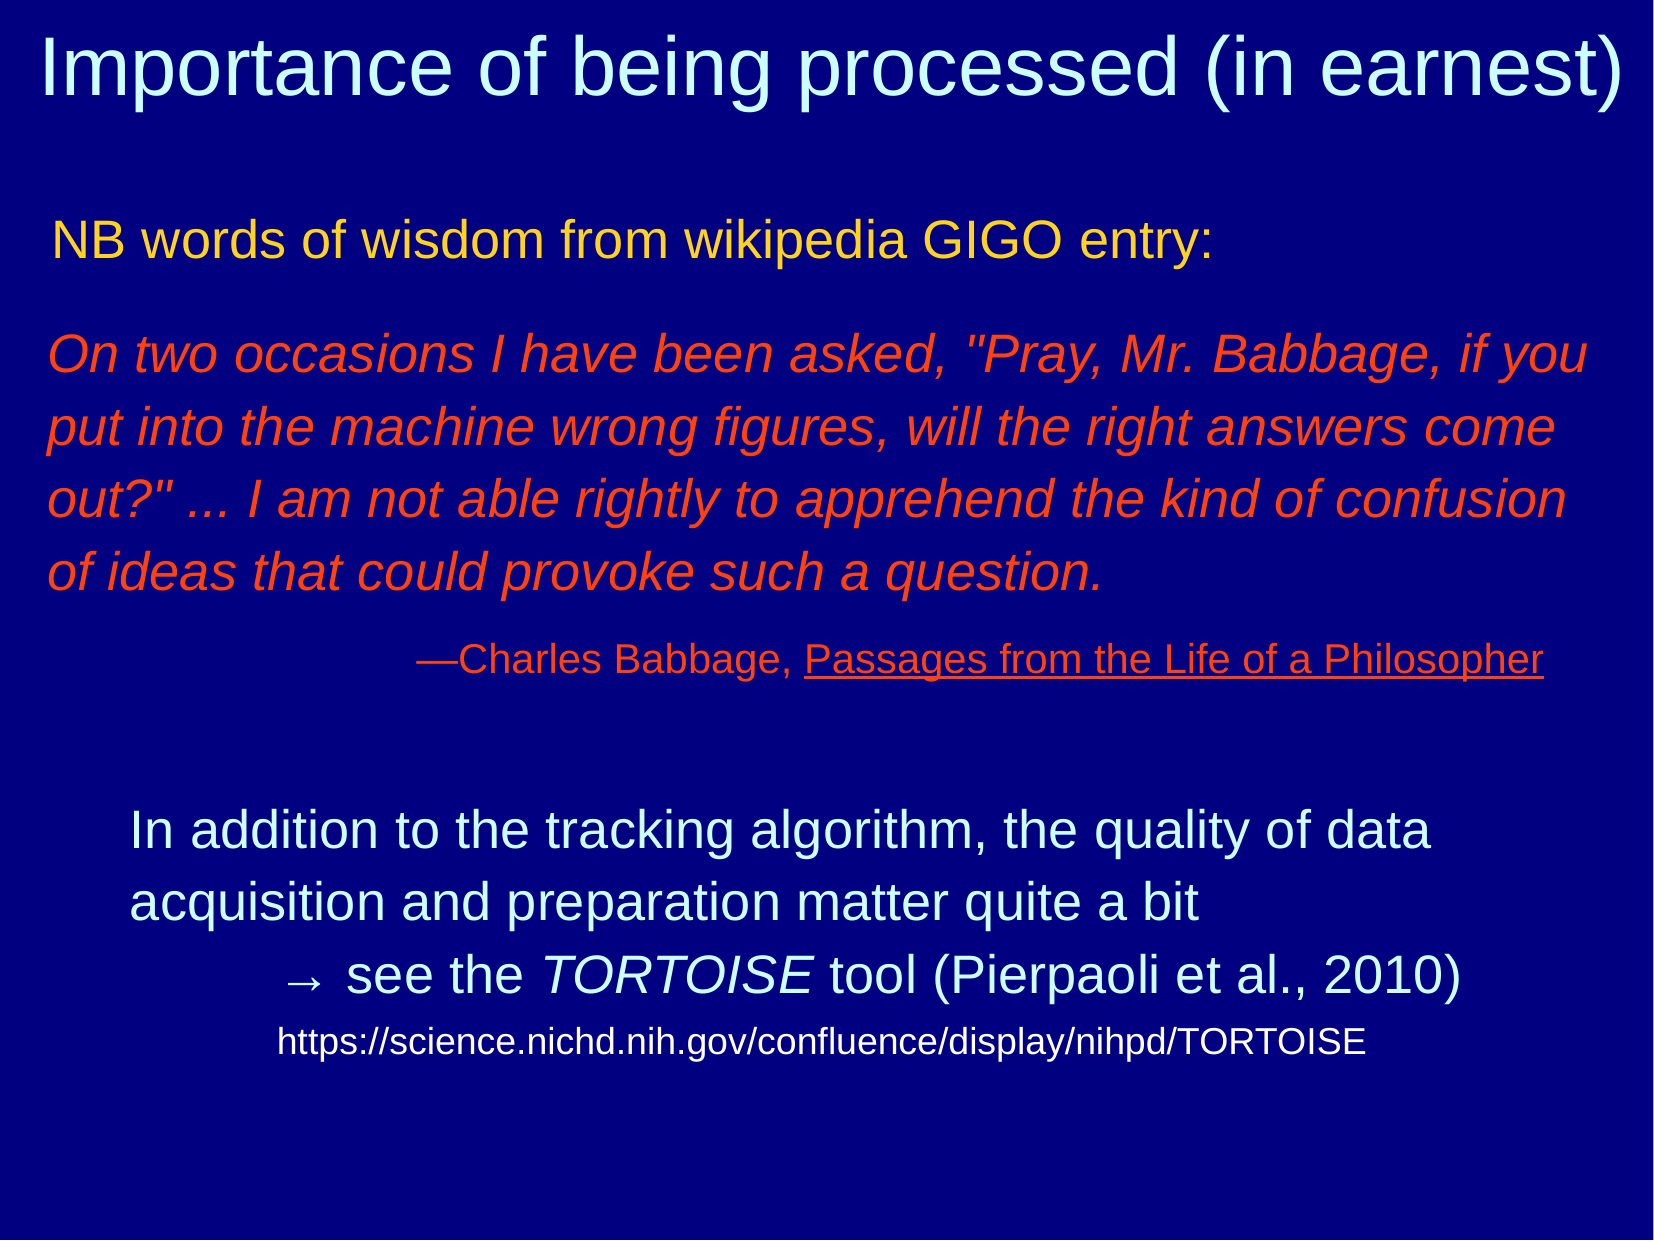

# Importance of being processed (in earnest)
NB words of wisdom from wikipedia GIGO entry:
On two occasions I have been asked, "Pray, Mr. Babbage, if you put into the machine wrong figures, will the right answers come out?" ... I am not able rightly to apprehend the kind of confusion of ideas that could provoke such a question.
					—Charles Babbage, Passages from the Life of a Philosopher
In addition to the tracking algorithm, the quality of data
acquisition and preparation matter quite a bit
		→ see the TORTOISE tool (Pierpaoli et al., 2010)
https://science.nichd.nih.gov/confluence/display/nihpd/TORTOISE